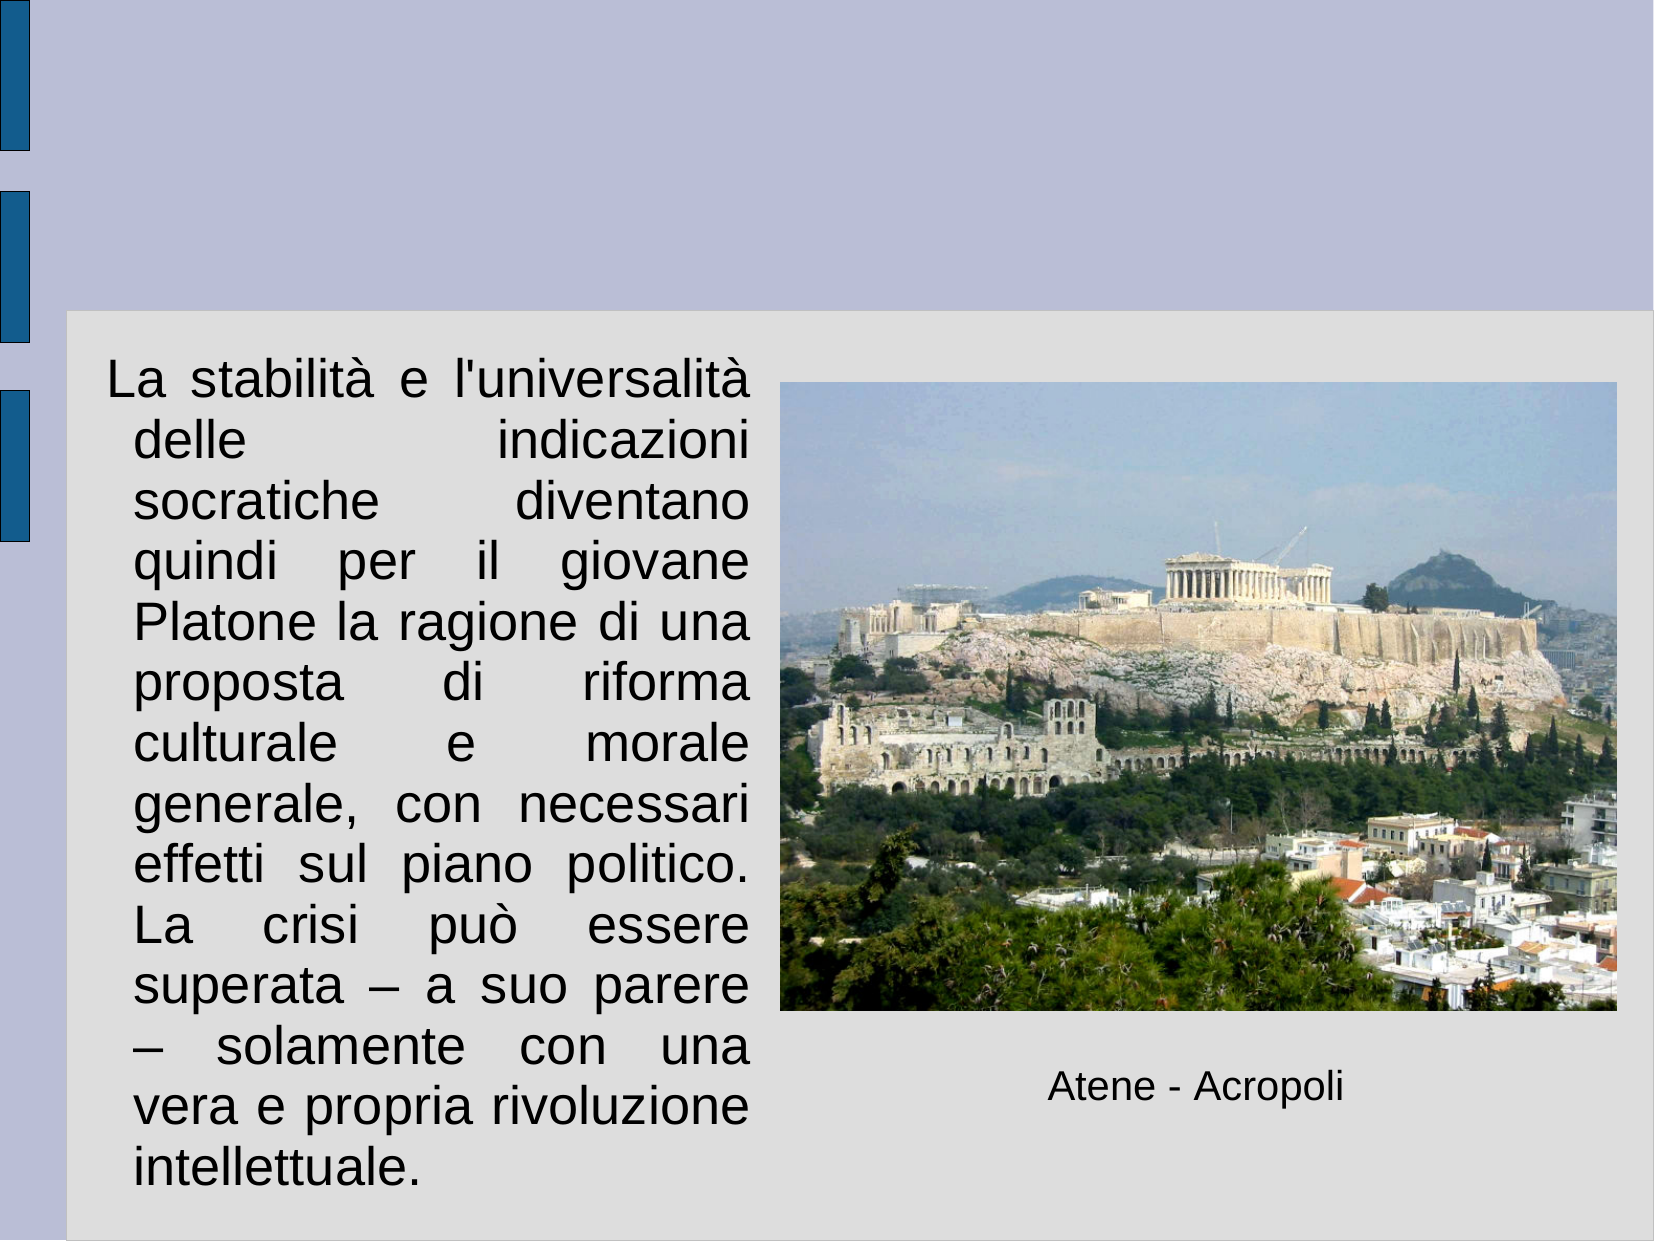

#
 La stabilità e l'universalità delle indicazioni socratiche diventano quindi per il giovane Platone la ragione di una proposta di riforma culturale e morale generale, con necessari effetti sul piano politico. La crisi può essere superata – a suo parere – solamente con una vera e propria rivoluzione intellettuale.
Atene - Acropoli